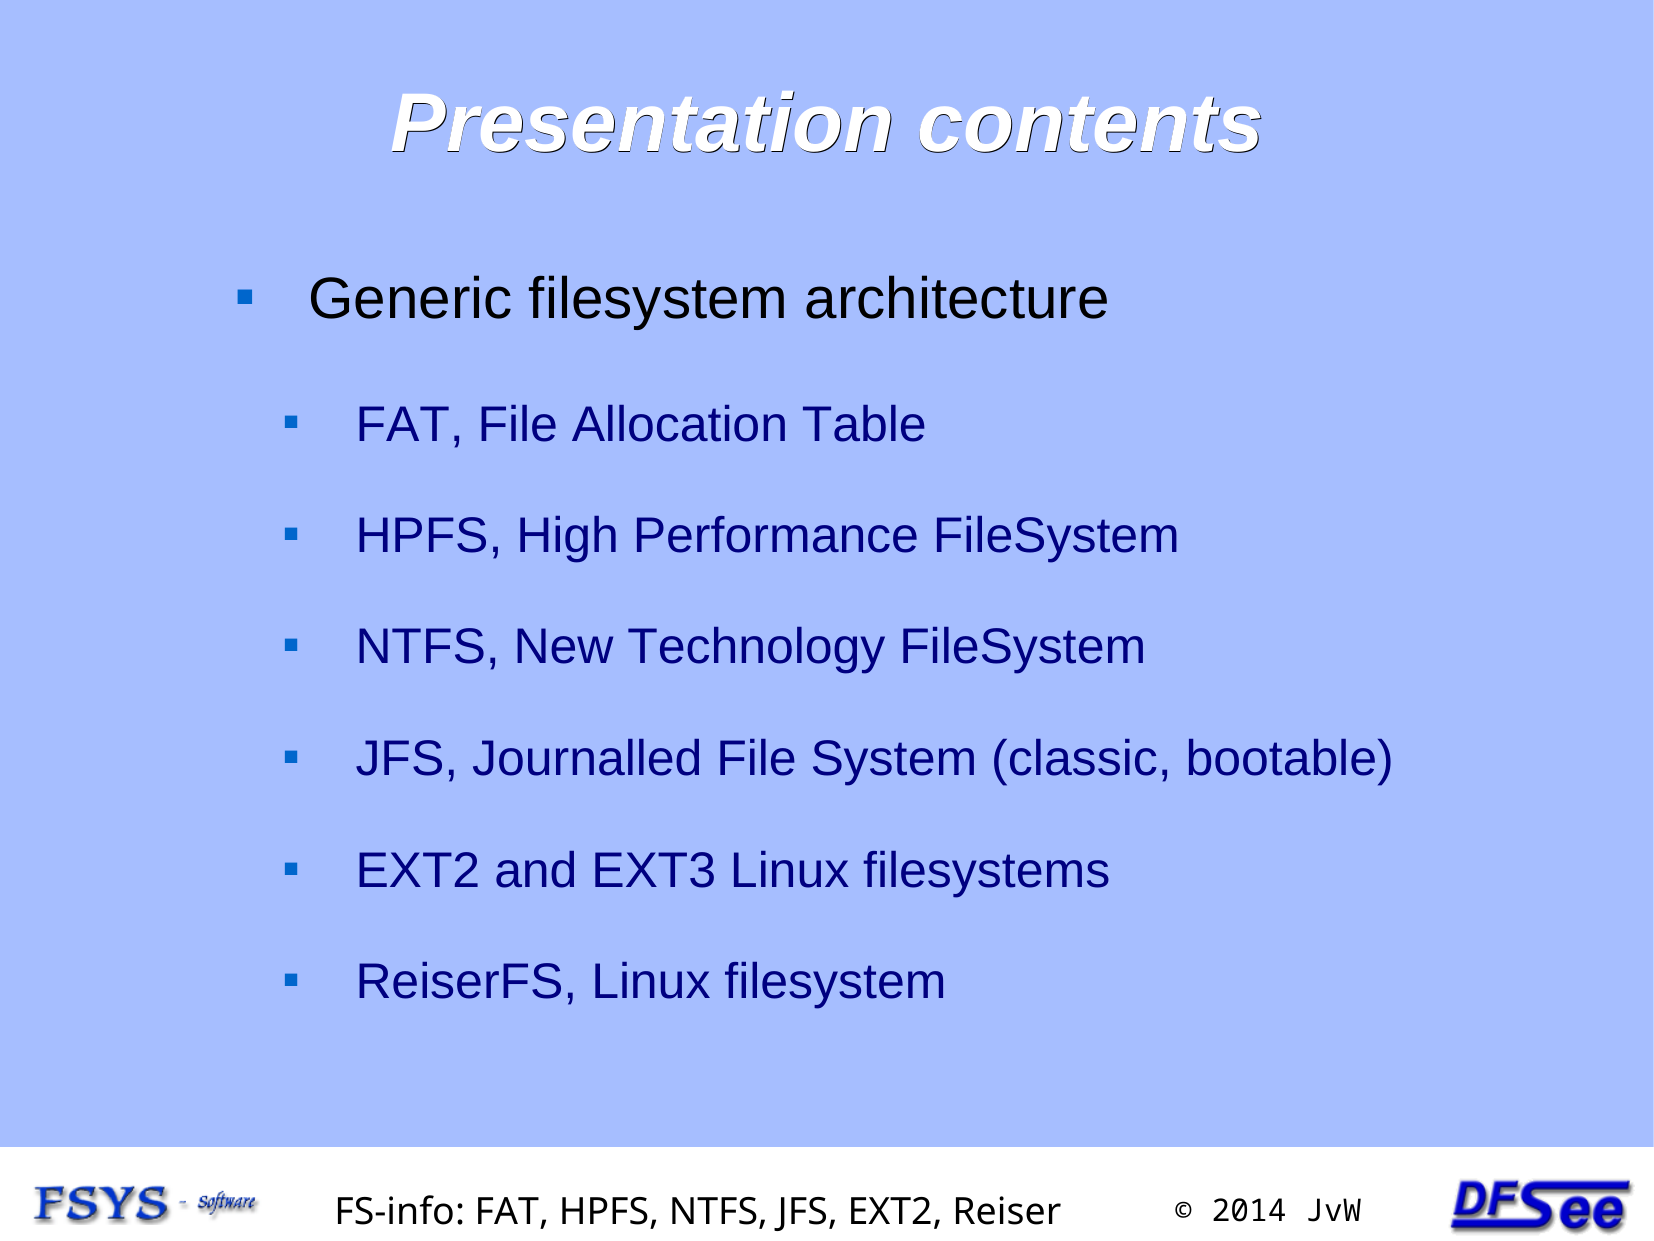

# Presentation contents
Generic filesystem architecture
FAT, File Allocation Table
HPFS, High Performance FileSystem
NTFS, New Technology FileSystem
JFS, Journalled File System (classic, bootable)
EXT2 and EXT3 Linux filesystems
ReiserFS, Linux filesystem